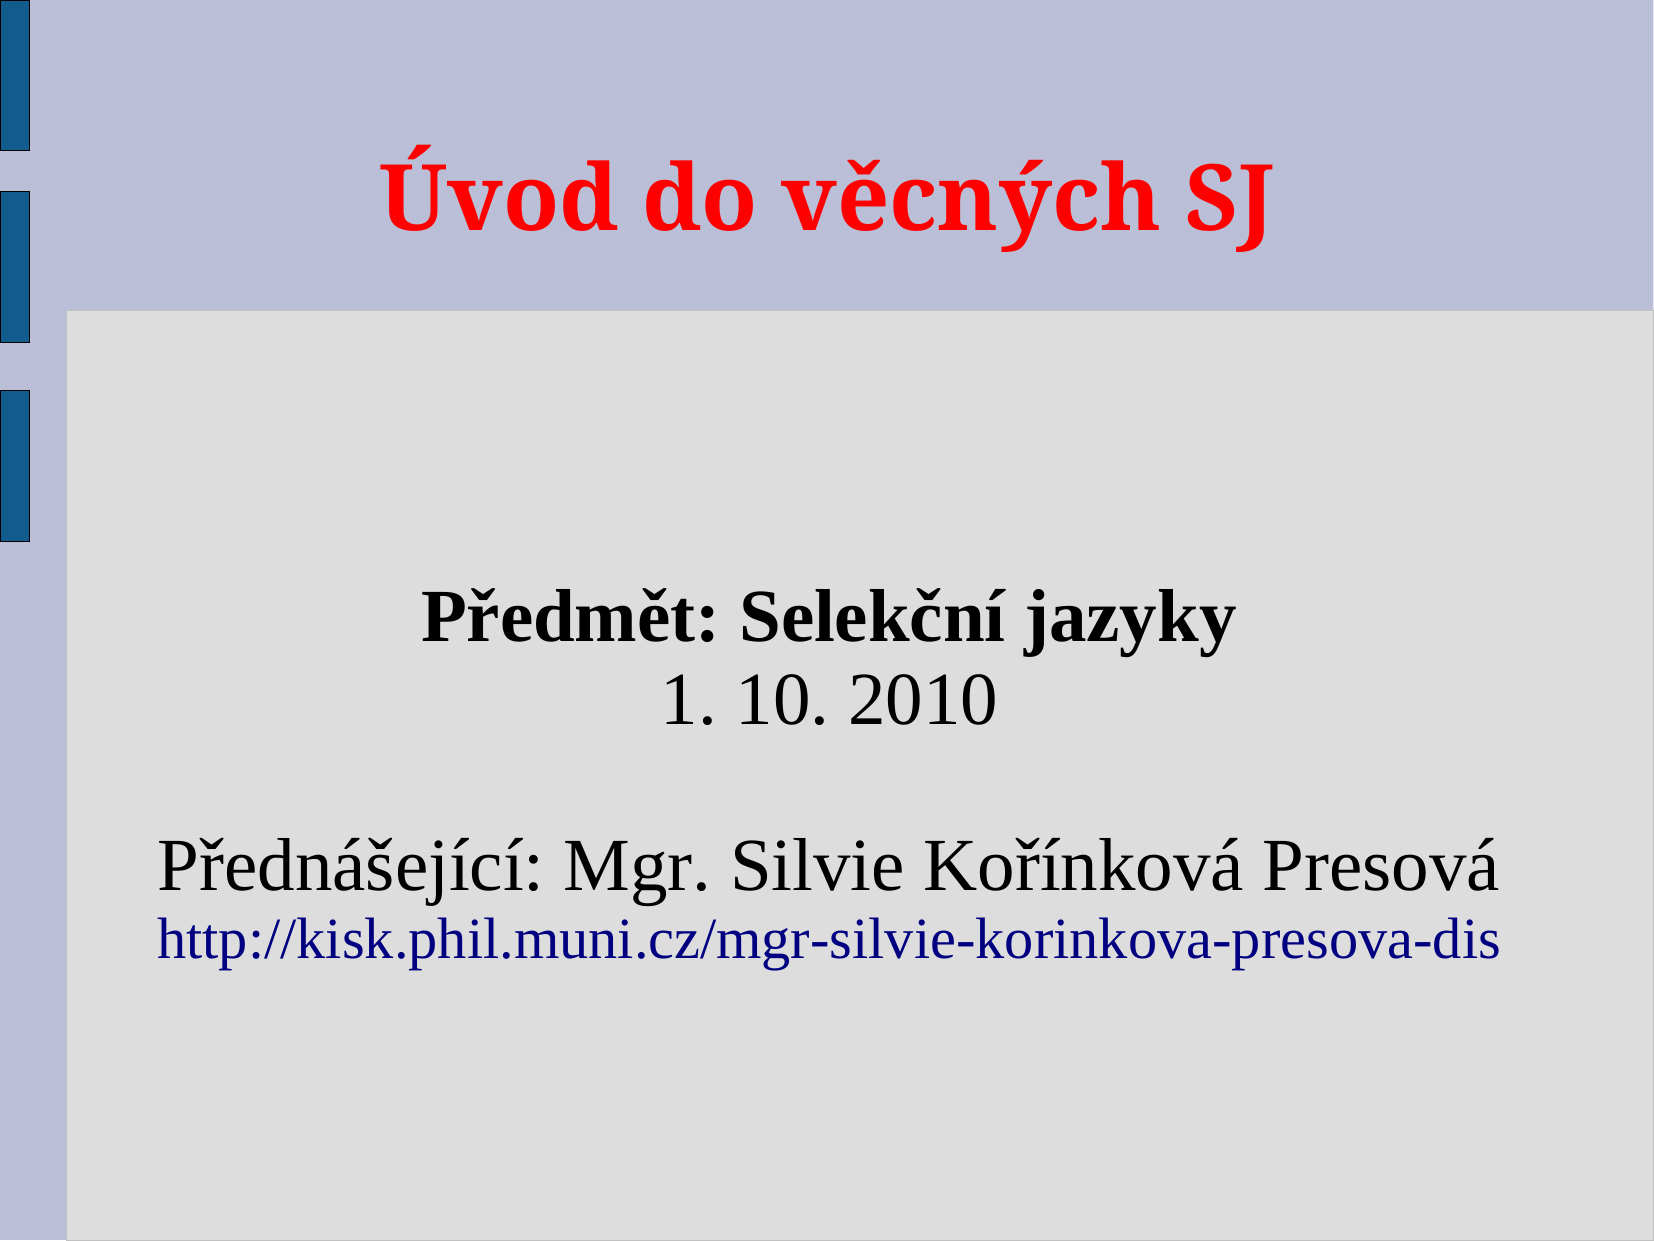

# Úvod do věcných SJ
Předmět: Selekční jazyky
1. 10. 2010
Přednášející: Mgr. Silvie Kořínková Presová
http://kisk.phil.muni.cz/mgr-silvie-korinkova-presova-dis